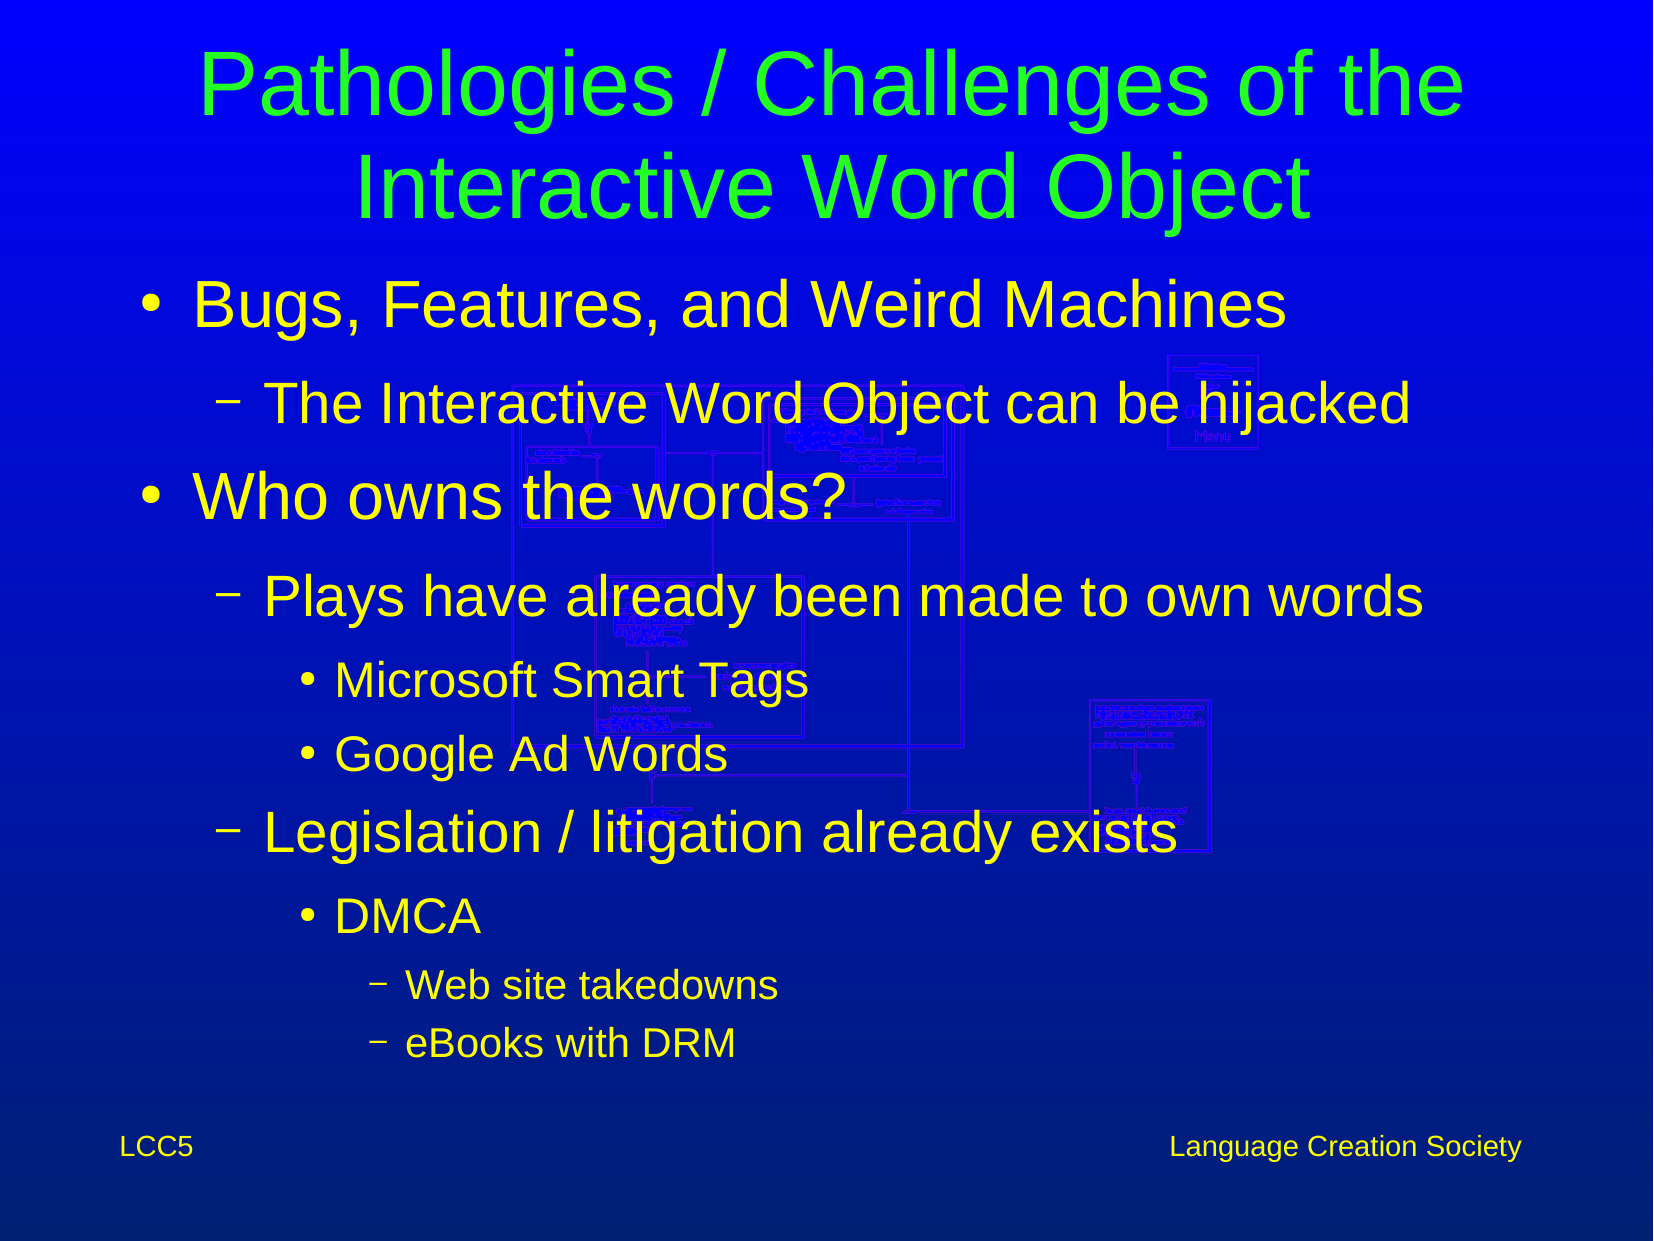

# Pathologies / Challenges of the Interactive Word Object
Bugs, Features, and Weird Machines
The Interactive Word Object can be hijacked
Who owns the words?
Plays have already been made to own words
Microsoft Smart Tags
Google Ad Words
Legislation / litigation already exists
DMCA
Web site takedowns
eBooks with DRM